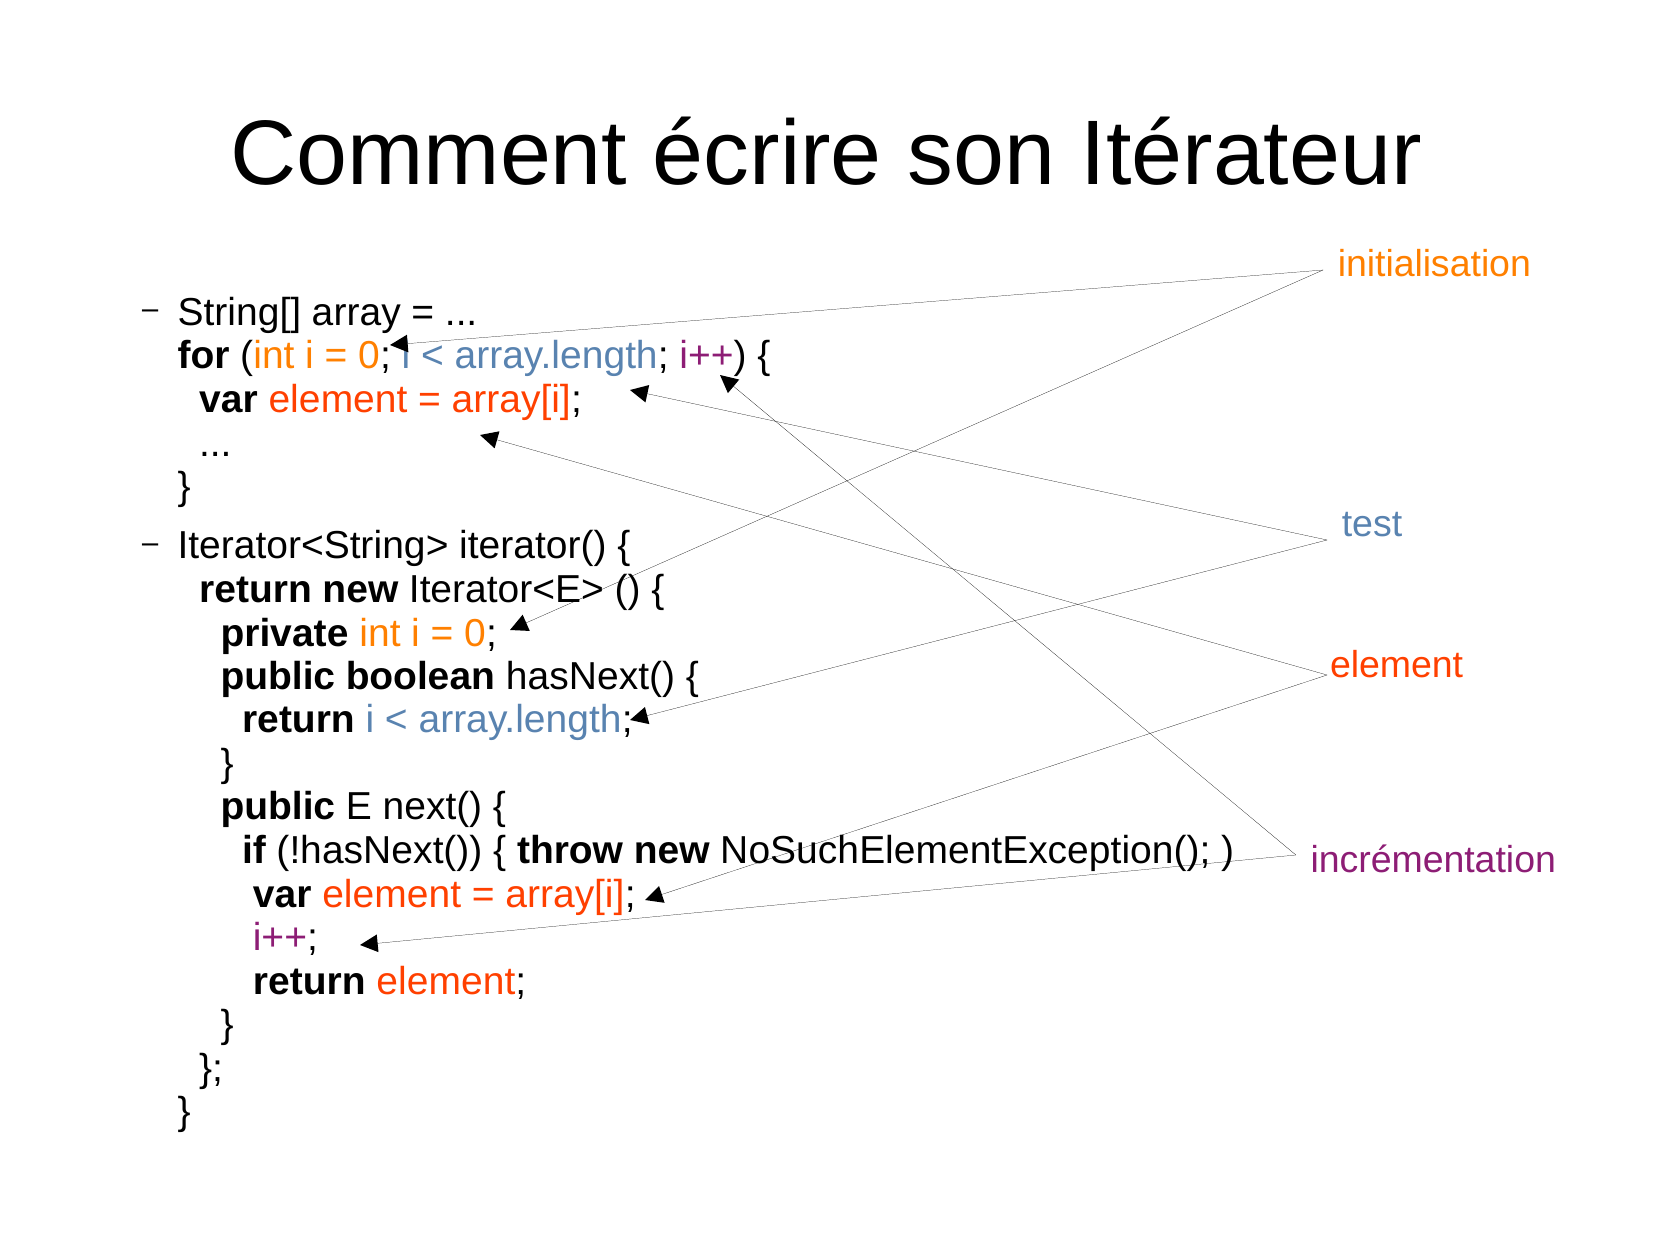

# Comment écrire son Itérateur
initialisation
String[] array = ...
for (int i = 0; i < array.length; i++) {
 var element = array[i];
 ...
}
Iterator<String> iterator() {
 return new Iterator<E> () {
 private int i = 0;
 public boolean hasNext() {
 return i < array.length;
 }
 public E next() {
 if (!hasNext()) { throw new NoSuchElementException(); )
 var element = array[i];
 i++;
 return element;
 }
 };
}
test
element
incrémentation